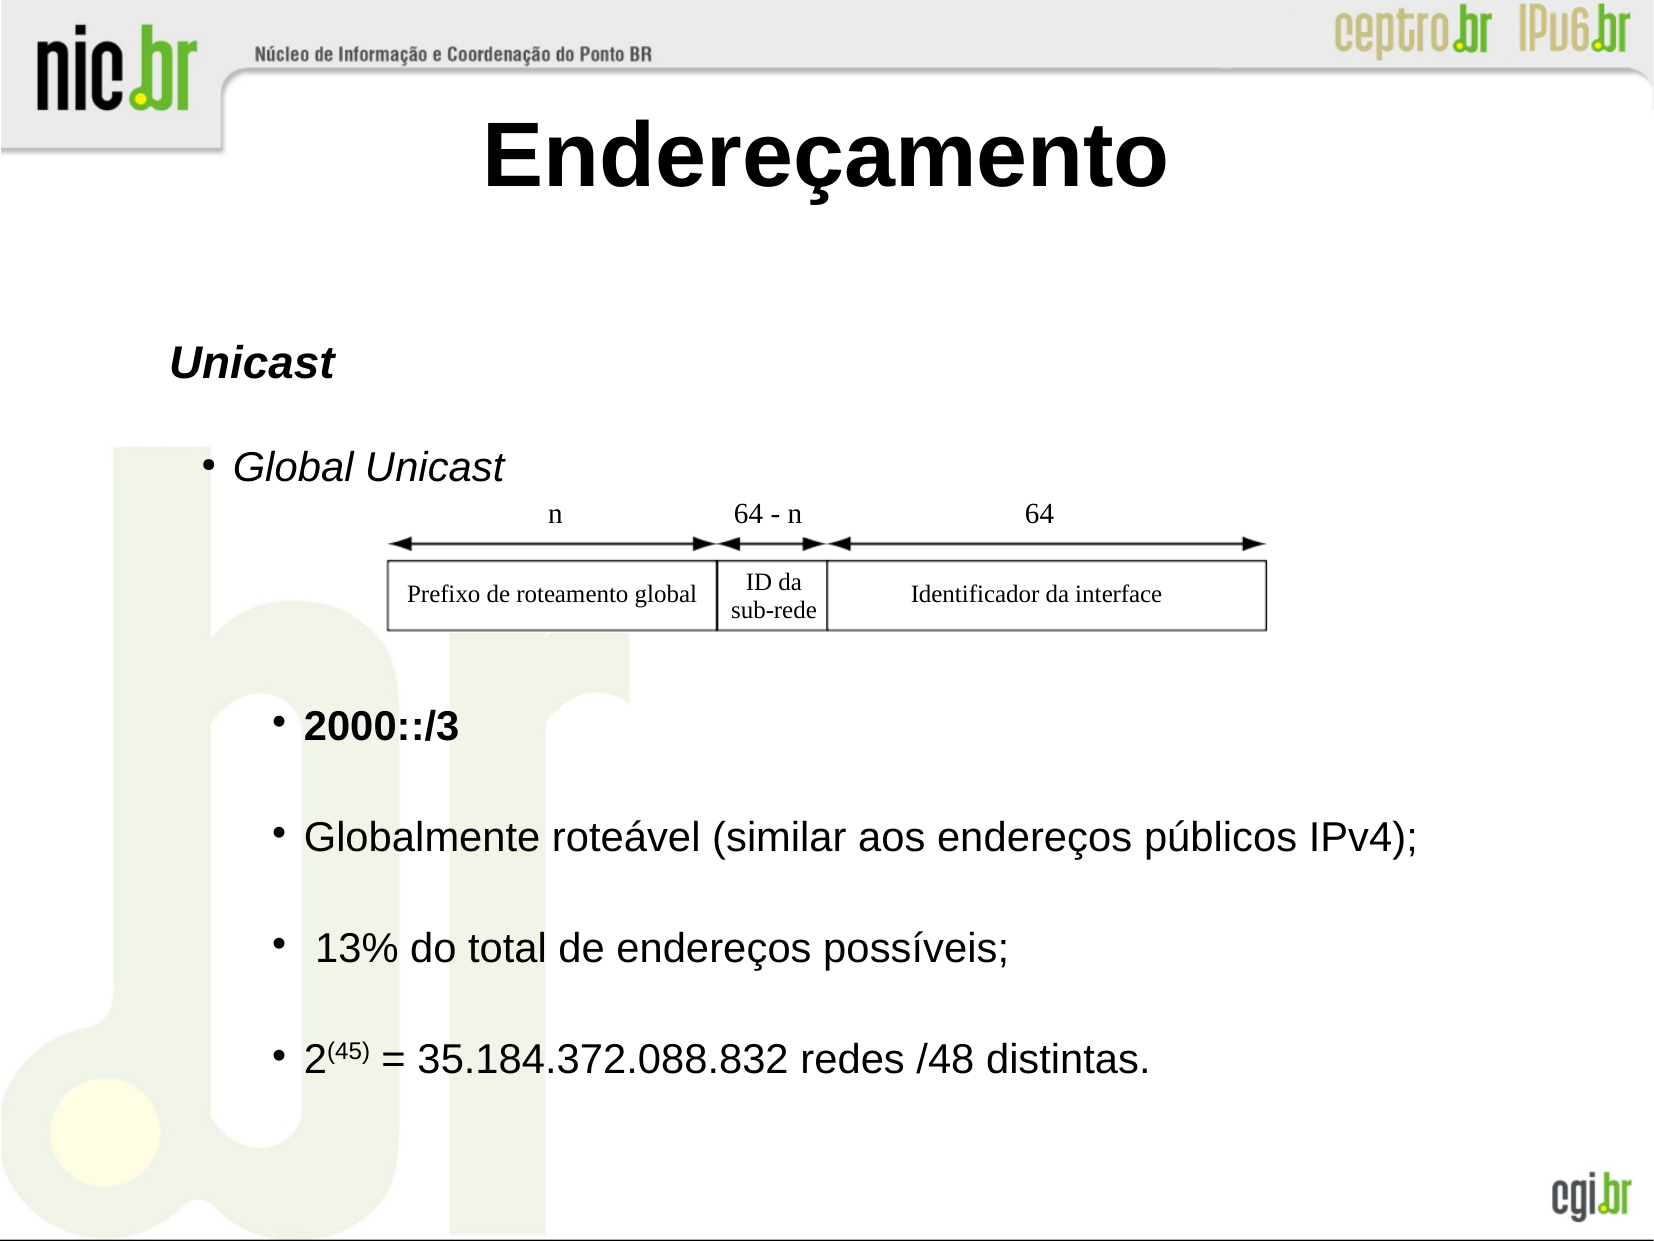

Endereçamento
Unicast
Global Unicast
2000::/3
Globalmente roteável (similar aos endereços públicos IPv4);
 13% do total de endereços possíveis;
2(45) = 35.184.372.088.832 redes /48 distintas.
n
64 - n
64
ID da sub-rede
Prefixo de roteamento global
Identificador da interface